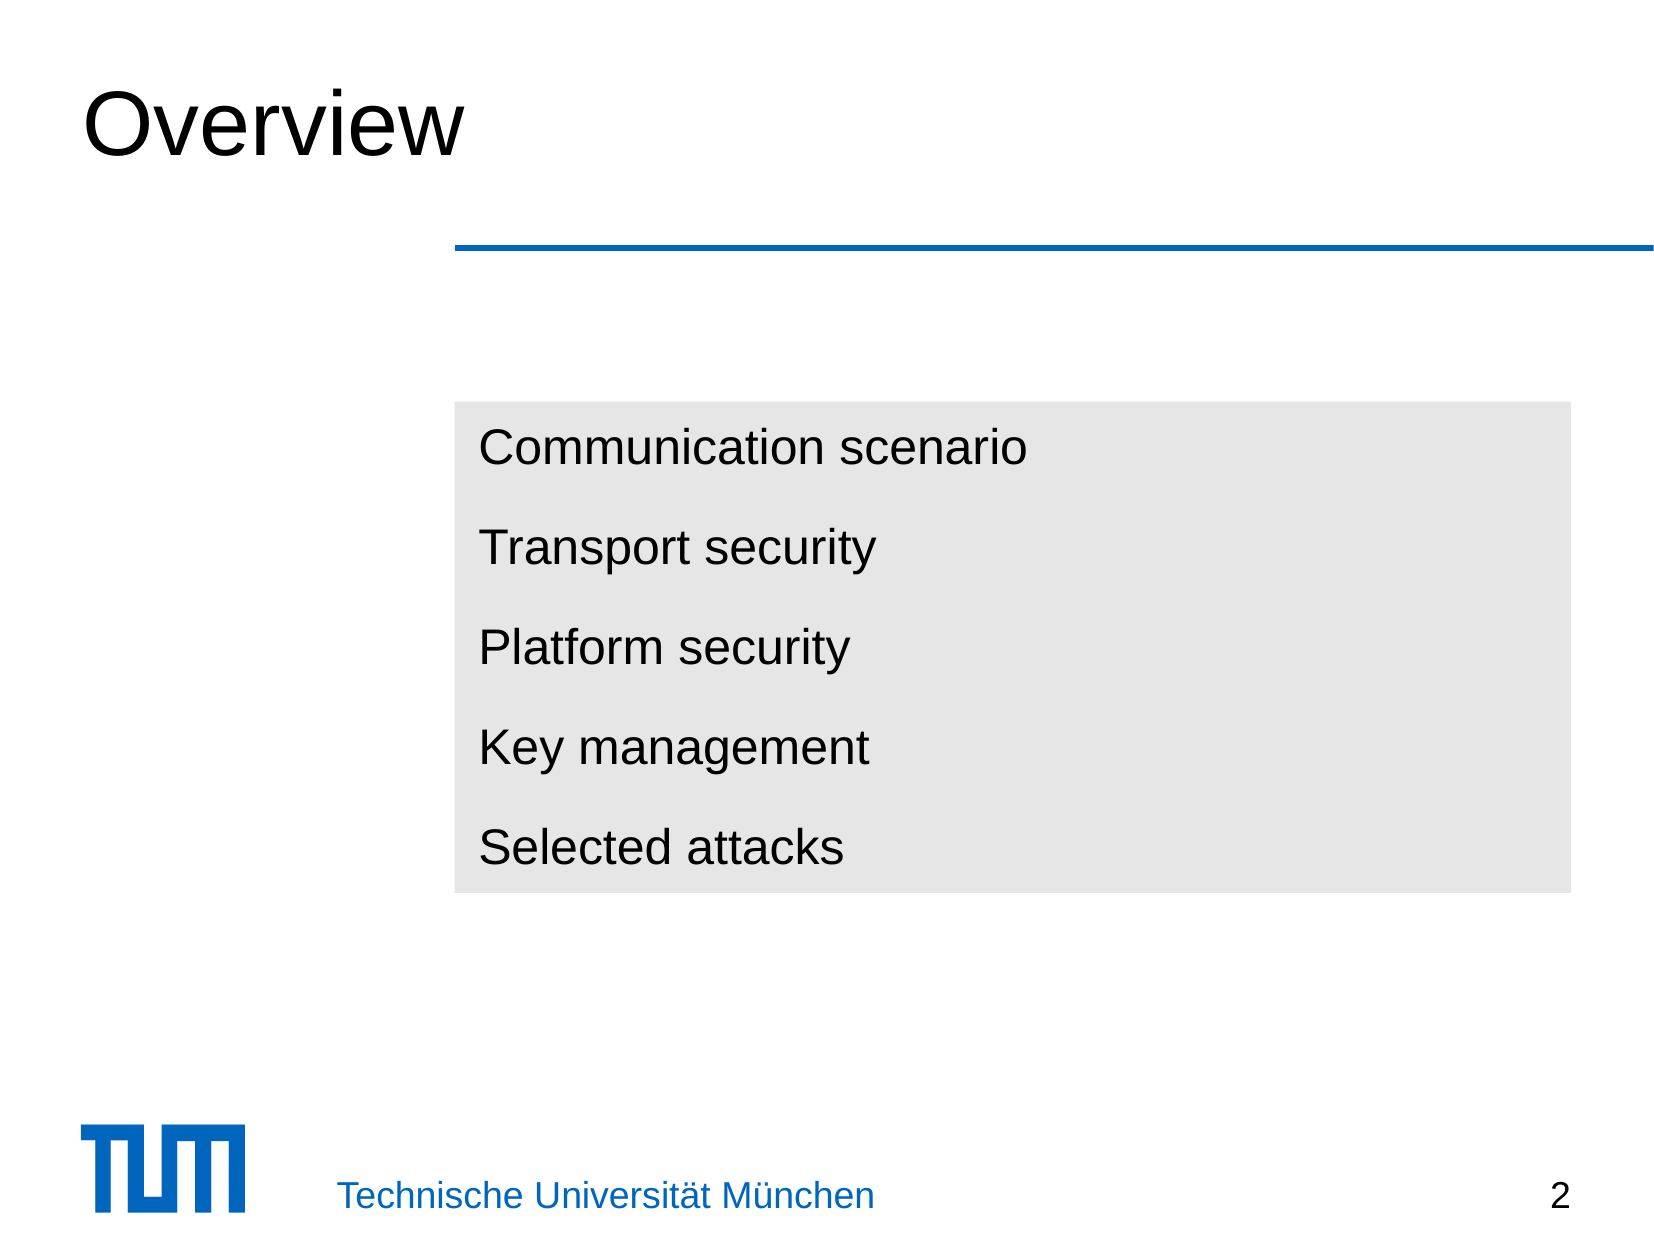

# Overview
Communication scenario
Transport security
Platform security
Key management
Selected attacks
2